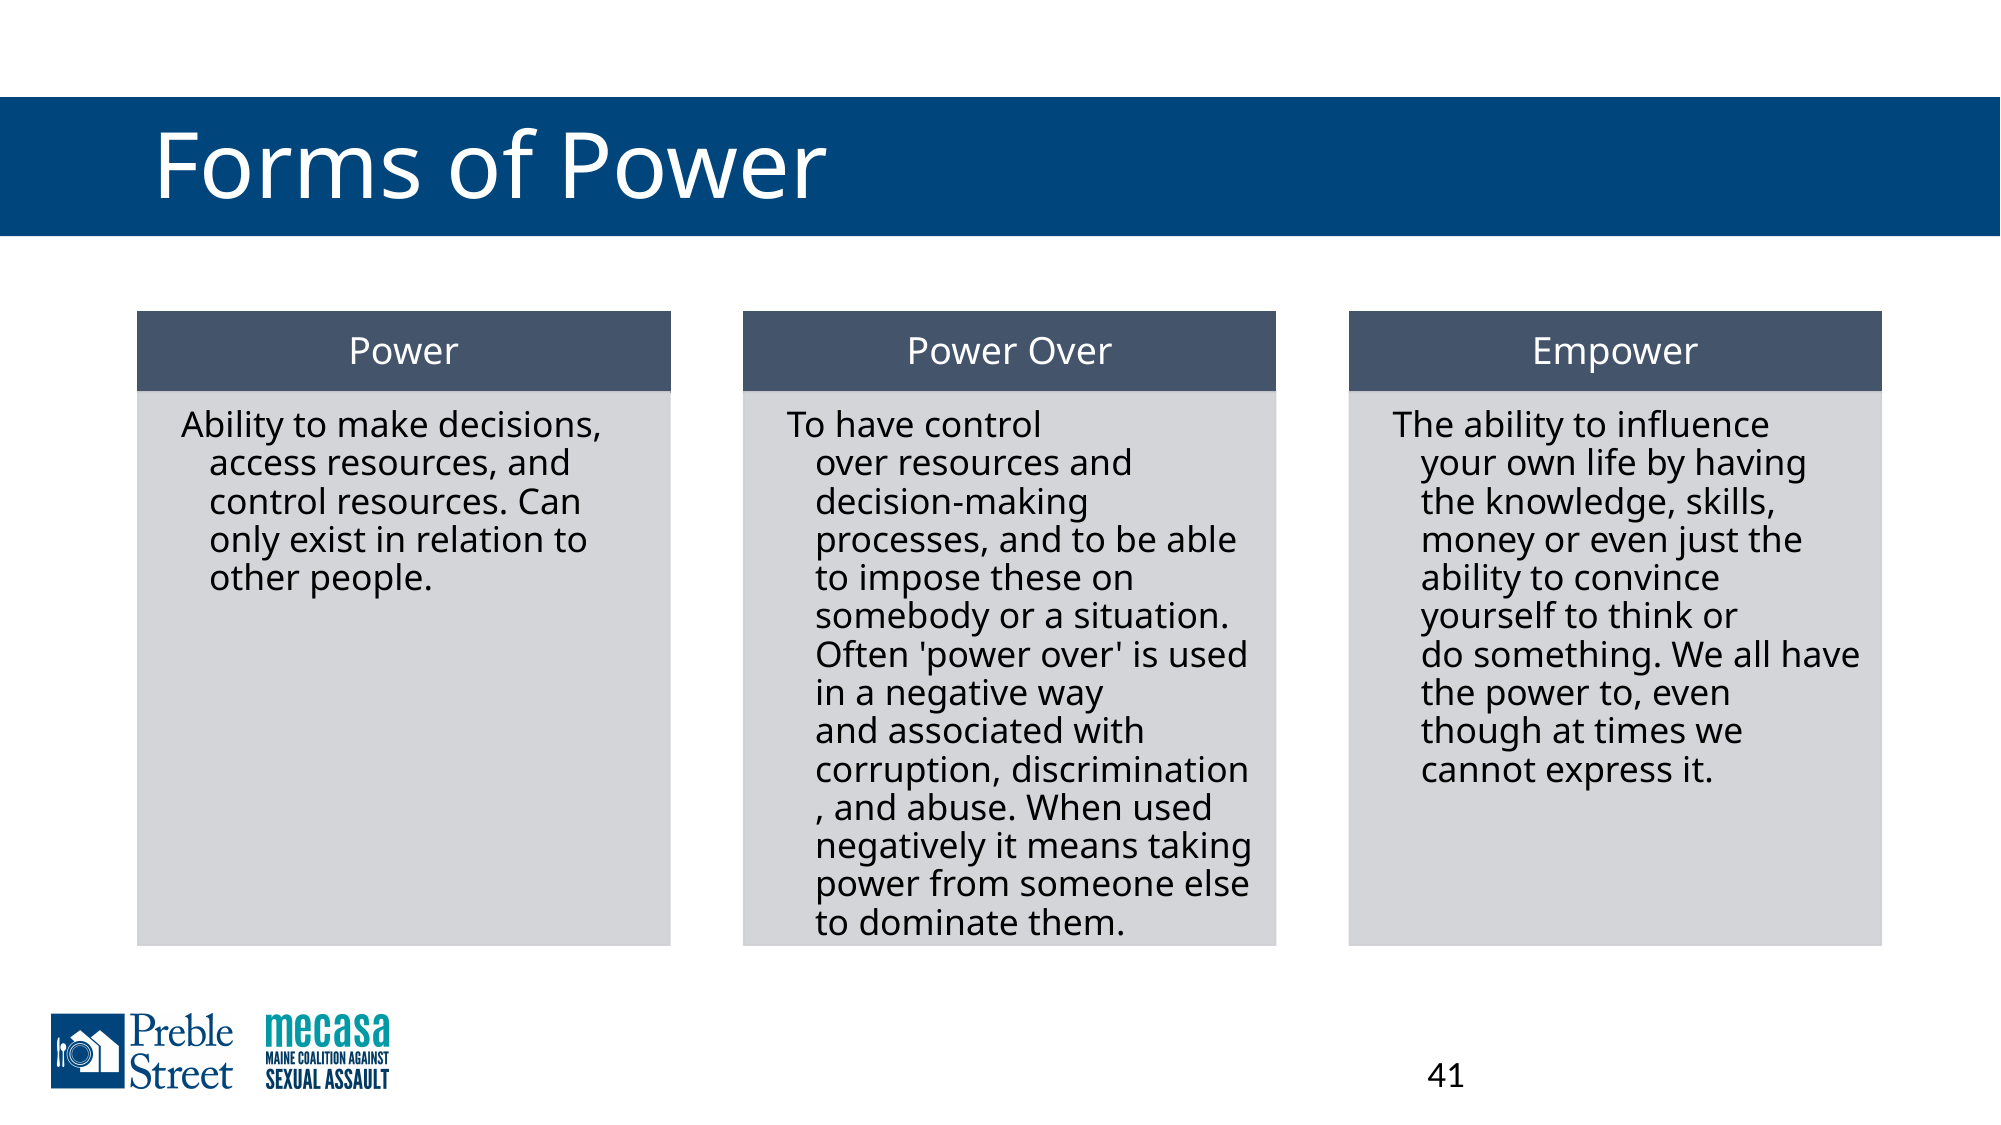

# Forms of Power
Power
Power Over
Empower
Ability to make decisions, access resources, and control resources. Can only exist in relation to other people.
To have control over resources and decision-making processes, and to be able to impose these on somebody or a situation. Often 'power over' is used in a negative way and associated with corruption, discrimination, and abuse. When used negatively it means taking power from someone else to dominate them.
The ability to influence your own life by having the knowledge, skills, money or even just the ability to convince yourself to think or do something. We all have the power to, even though at times we cannot express it.
41